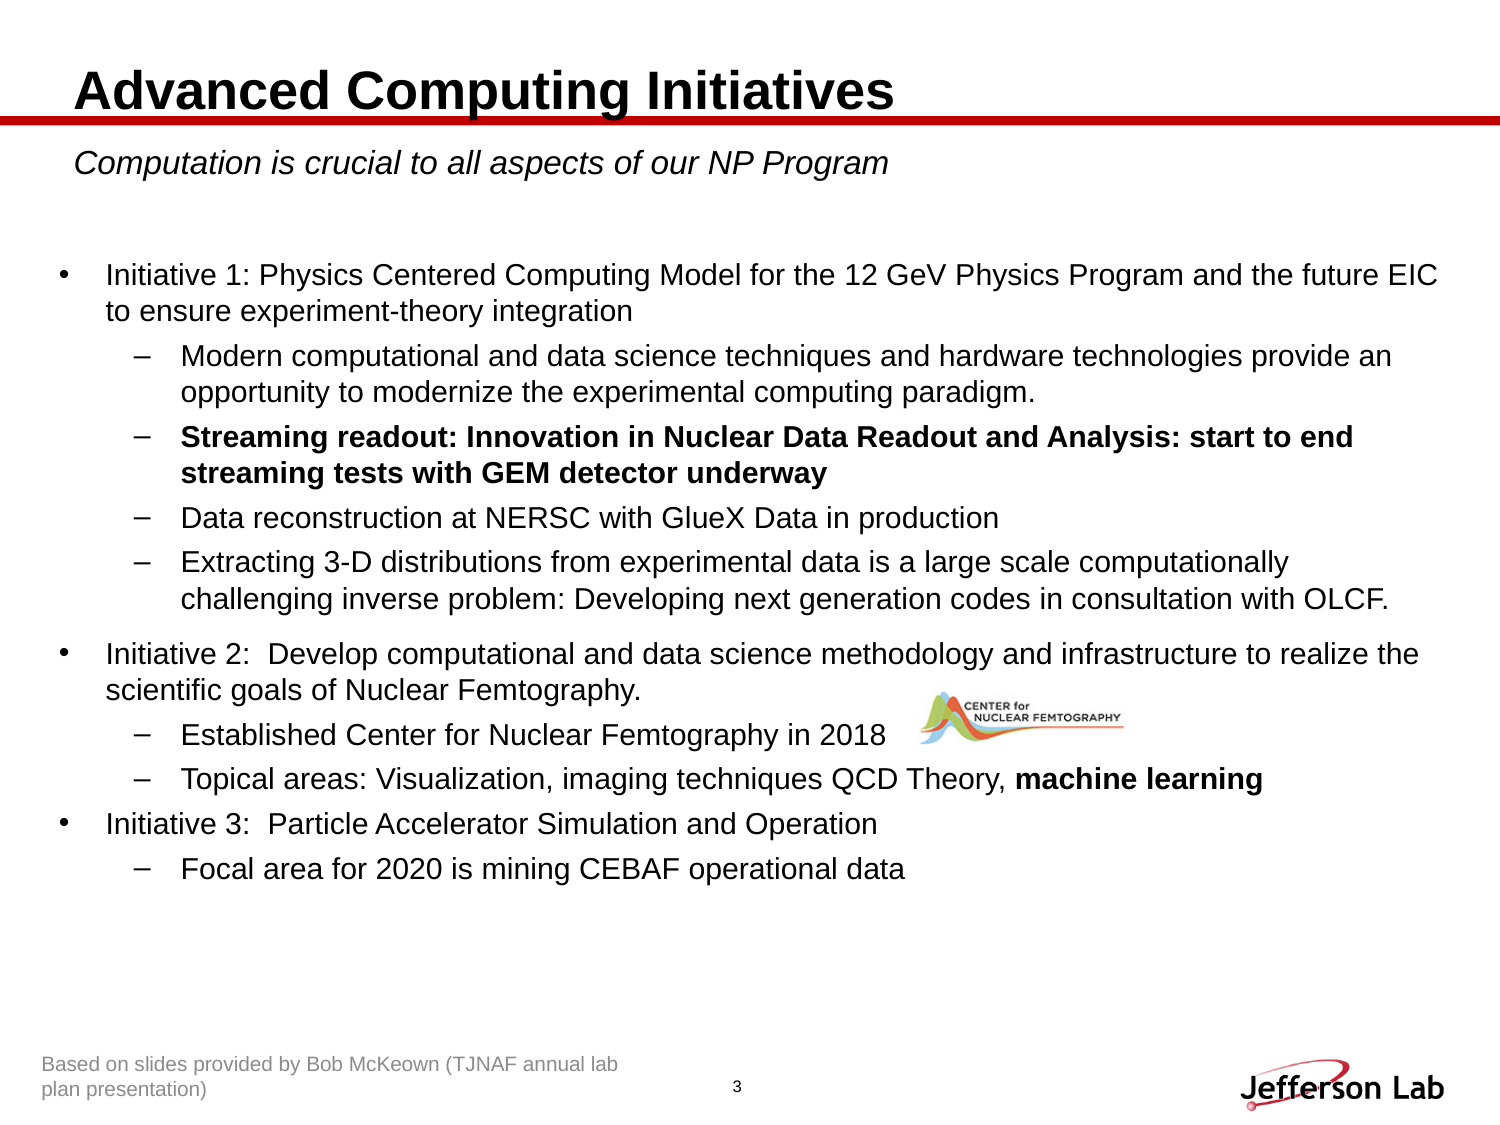

# Advanced Computing Initiatives
Computation is crucial to all aspects of our NP Program
Initiative 1: Physics Centered Computing Model for the 12 GeV Physics Program and the future EIC to ensure experiment-theory integration
Modern computational and data science techniques and hardware technologies provide an opportunity to modernize the experimental computing paradigm.
Streaming readout: Innovation in Nuclear Data Readout and Analysis: start to end streaming tests with GEM detector underway
Data reconstruction at NERSC with GlueX Data in production
Extracting 3-D distributions from experimental data is a large scale computationally challenging inverse problem: Developing next generation codes in consultation with OLCF.
Initiative 2: Develop computational and data science methodology and infrastructure to realize the scientific goals of Nuclear Femtography.
Established Center for Nuclear Femtography in 2018
Topical areas: Visualization, imaging techniques QCD Theory, machine learning
Initiative 3: Particle Accelerator Simulation and Operation
Focal area for 2020 is mining CEBAF operational data
Based on slides provided by Bob McKeown (TJNAF annual lab plan presentation)